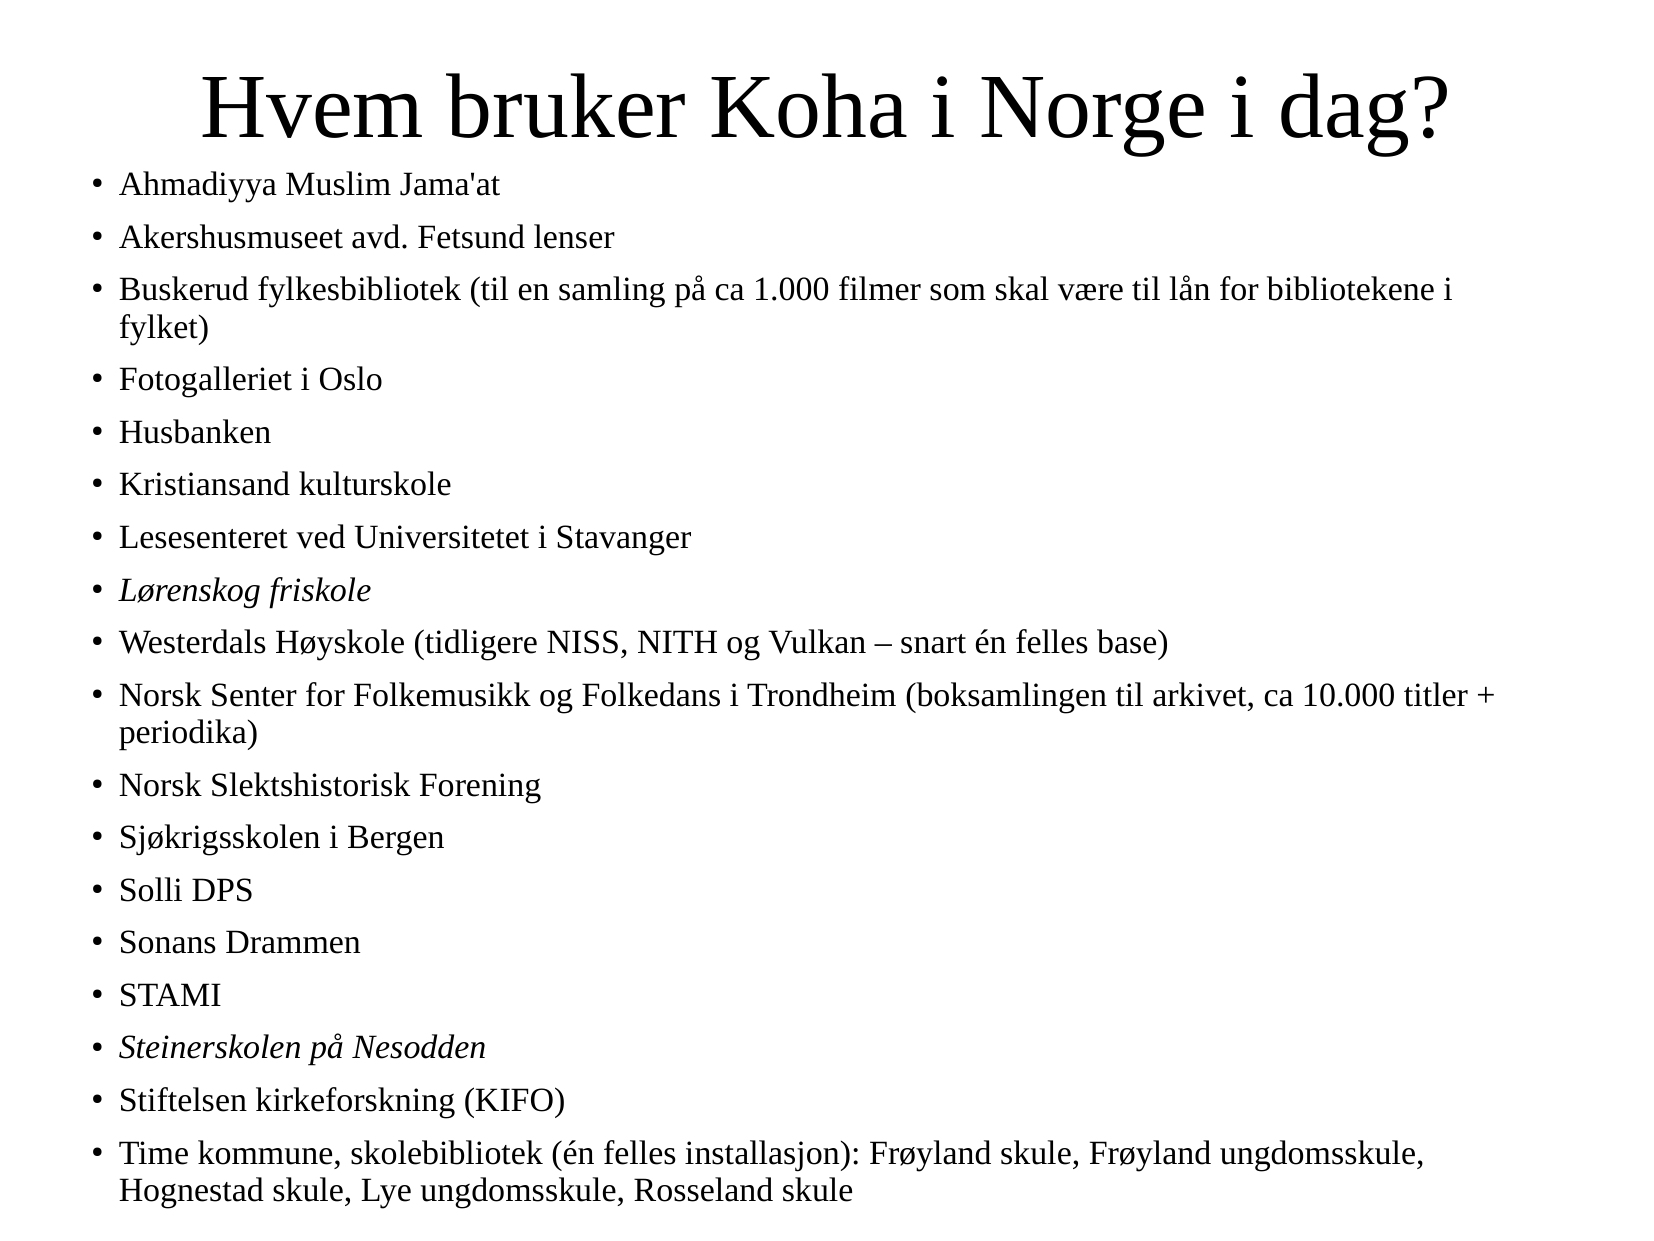

# Hvem bruker Koha i Norge i dag?
Ahmadiyya Muslim Jama'at
Akershusmuseet avd. Fetsund lenser
Buskerud fylkesbibliotek (til en samling på ca 1.000 filmer som skal være til lån for bibliotekene i fylket)
Fotogalleriet i Oslo
Husbanken
Kristiansand kulturskole
Lesesenteret ved Universitetet i Stavanger
Lørenskog friskole
Westerdals Høyskole (tidligere NISS, NITH og Vulkan – snart én felles base)
Norsk Senter for Folkemusikk og Folkedans i Trondheim (boksamlingen til arkivet, ca 10.000 titler + periodika)
Norsk Slektshistorisk Forening
Sjøkrigsskolen i Bergen
Solli DPS
Sonans Drammen
STAMI
Steinerskolen på Nesodden
Stiftelsen kirkeforskning (KIFO)
Time kommune, skolebibliotek (én felles installasjon): Frøyland skule, Frøyland ungdomsskule, Hognestad skule, Lye ungdomsskule, Rosseland skule